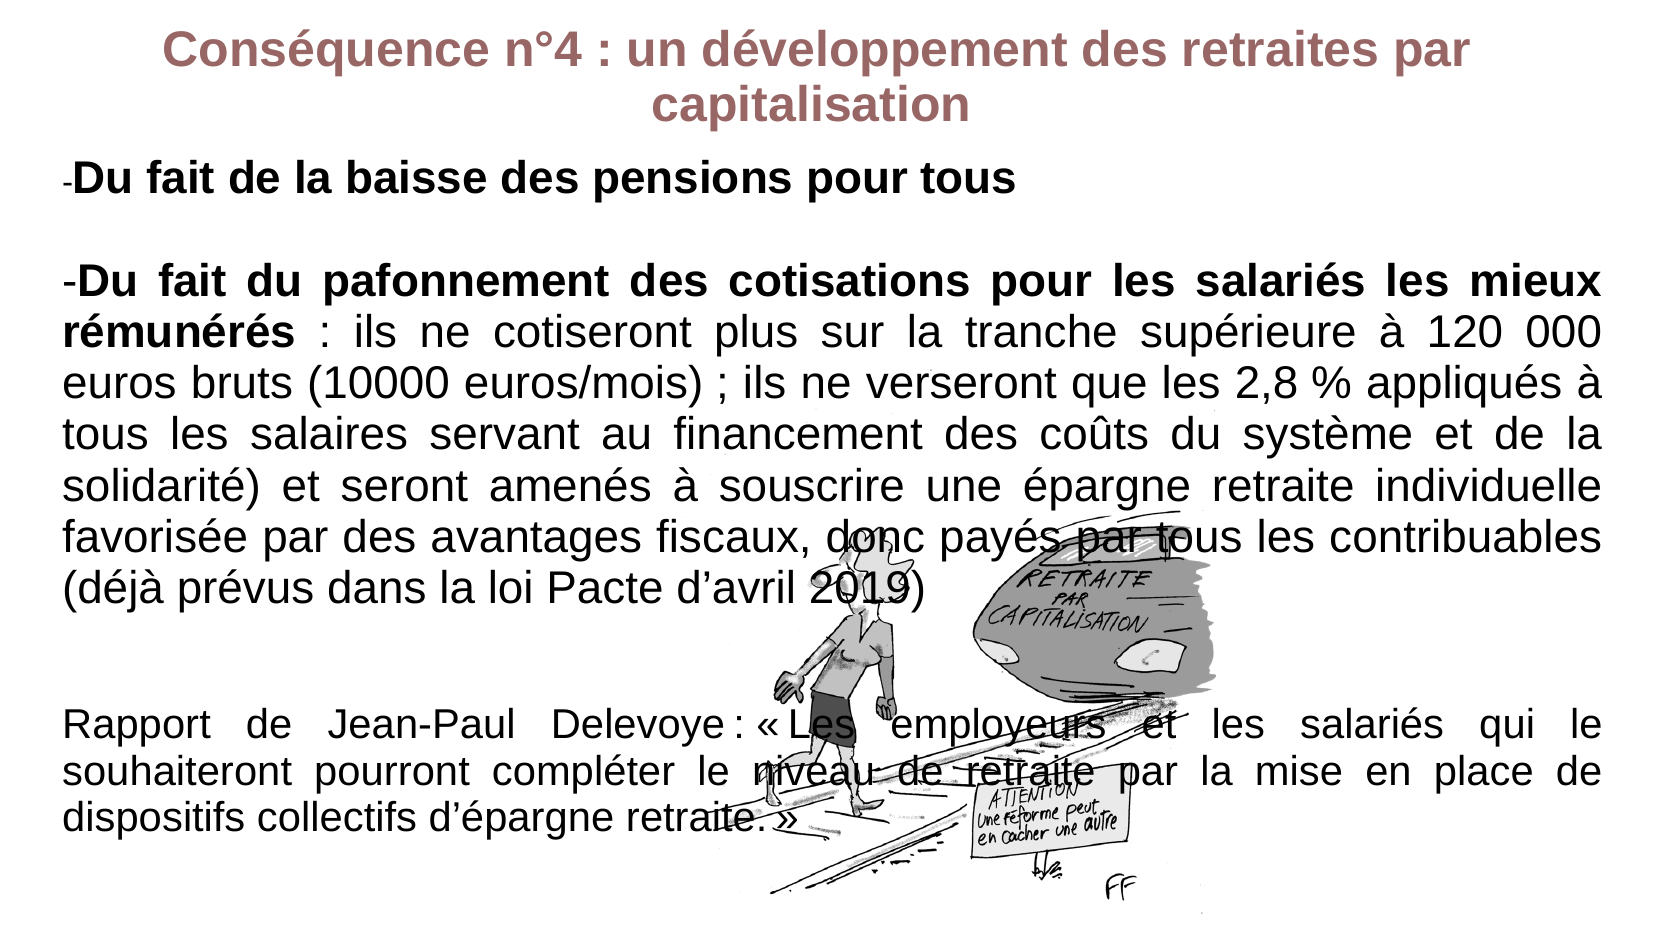

# Conséquence n°4 : un développement des retraites par capitalisation
-Du fait de la baisse des pensions pour tous
-Du fait du pafonnement des cotisations pour les salariés les mieux rémunérés : ils ne cotiseront plus sur la tranche supérieure à 120 000 euros bruts (10000 euros/mois) ; ils ne verseront que les 2,8 % appliqués à tous les salaires servant au financement des coûts du système et de la solidarité) et seront amenés à souscrire une épargne retraite individuelle favorisée par des avantages fiscaux, donc payés par tous les contribuables (déjà prévus dans la loi Pacte d’avril 2019)
Rapport de Jean-Paul Delevoye : « Les employeurs et les salariés qui le souhaiteront pourront compléter le niveau de retraite par la mise en place de dispositifs collectifs d’épargne retraite. »